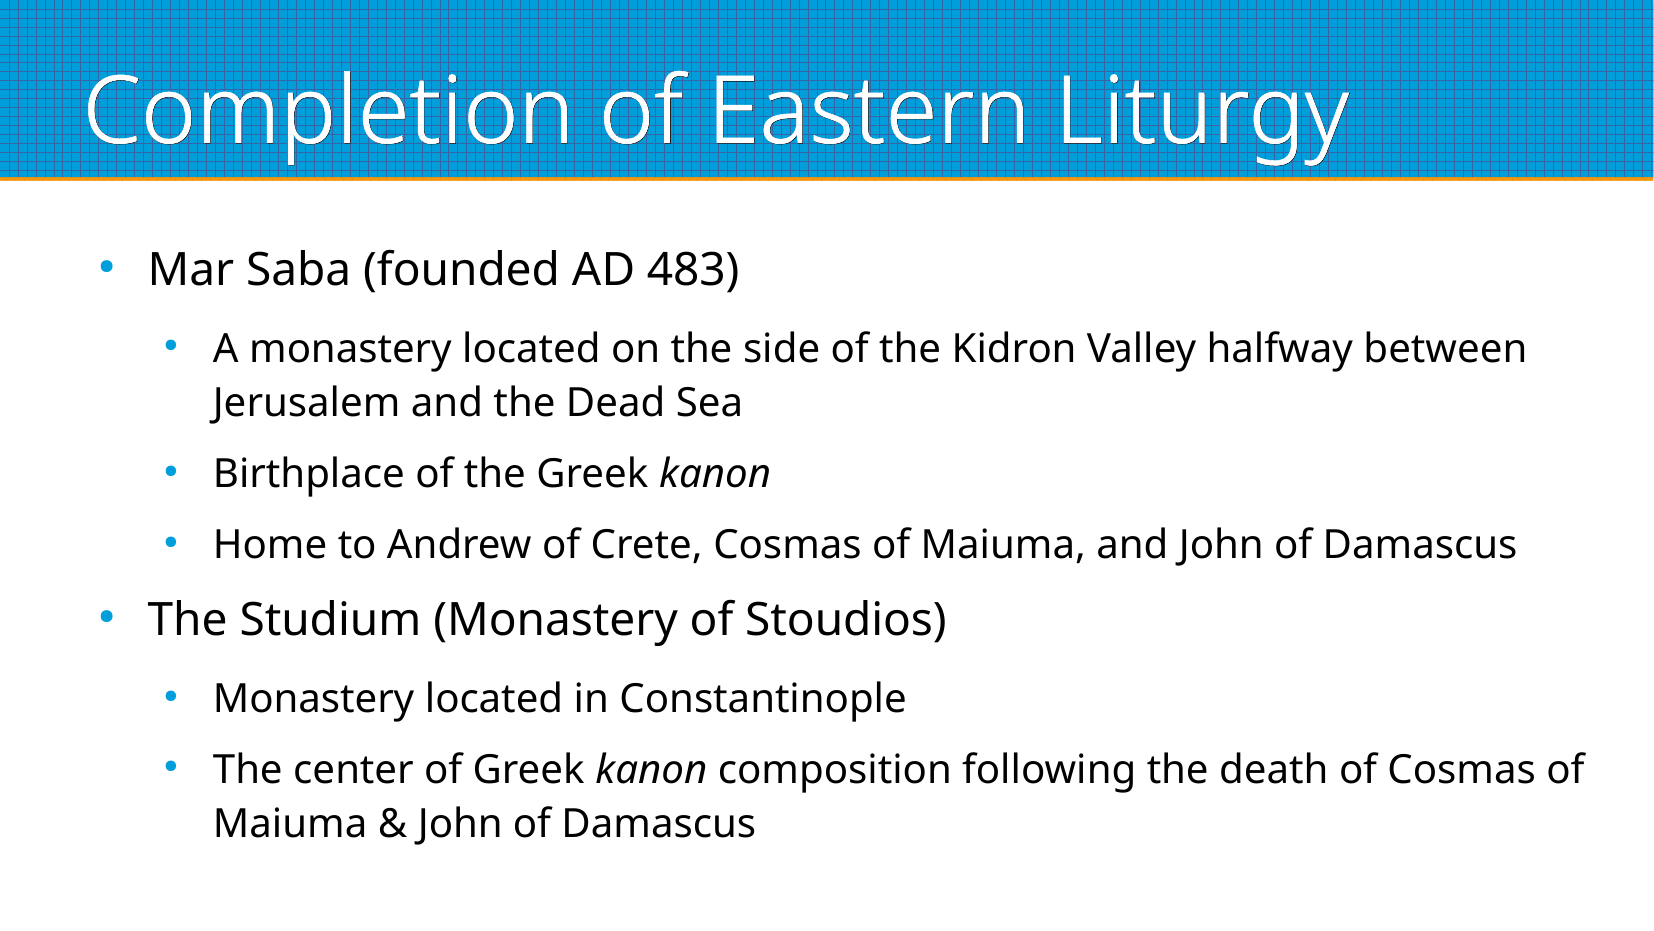

# Completion of Eastern Liturgy
Mar Saba (founded AD 483)
A monastery located on the side of the Kidron Valley halfway between Jerusalem and the Dead Sea
Birthplace of the Greek kanon
Home to Andrew of Crete, Cosmas of Maiuma, and John of Damascus
The Studium (Monastery of Stoudios)
Monastery located in Constantinople
The center of Greek kanon composition following the death of Cosmas of Maiuma & John of Damascus